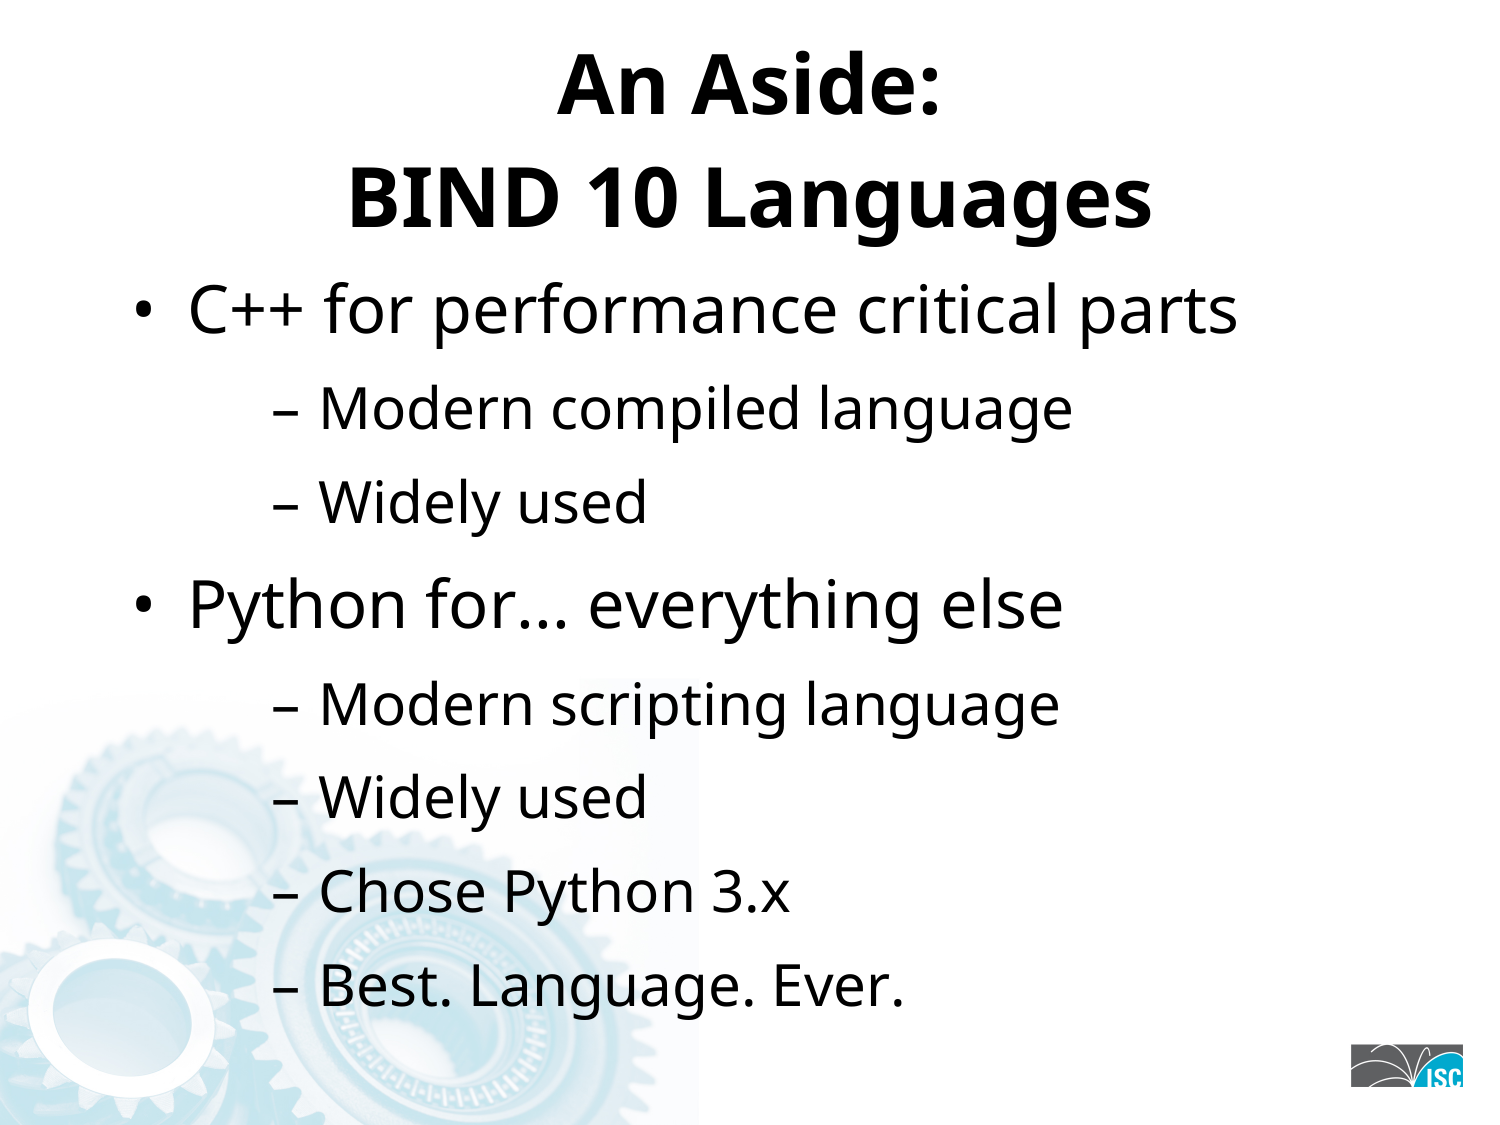

# An Aside: BIND 10 Languages
C++ for performance critical parts
Modern compiled language
Widely used
Python for... everything else
Modern scripting language
Widely used
Chose Python 3.x
Best. Language. Ever.